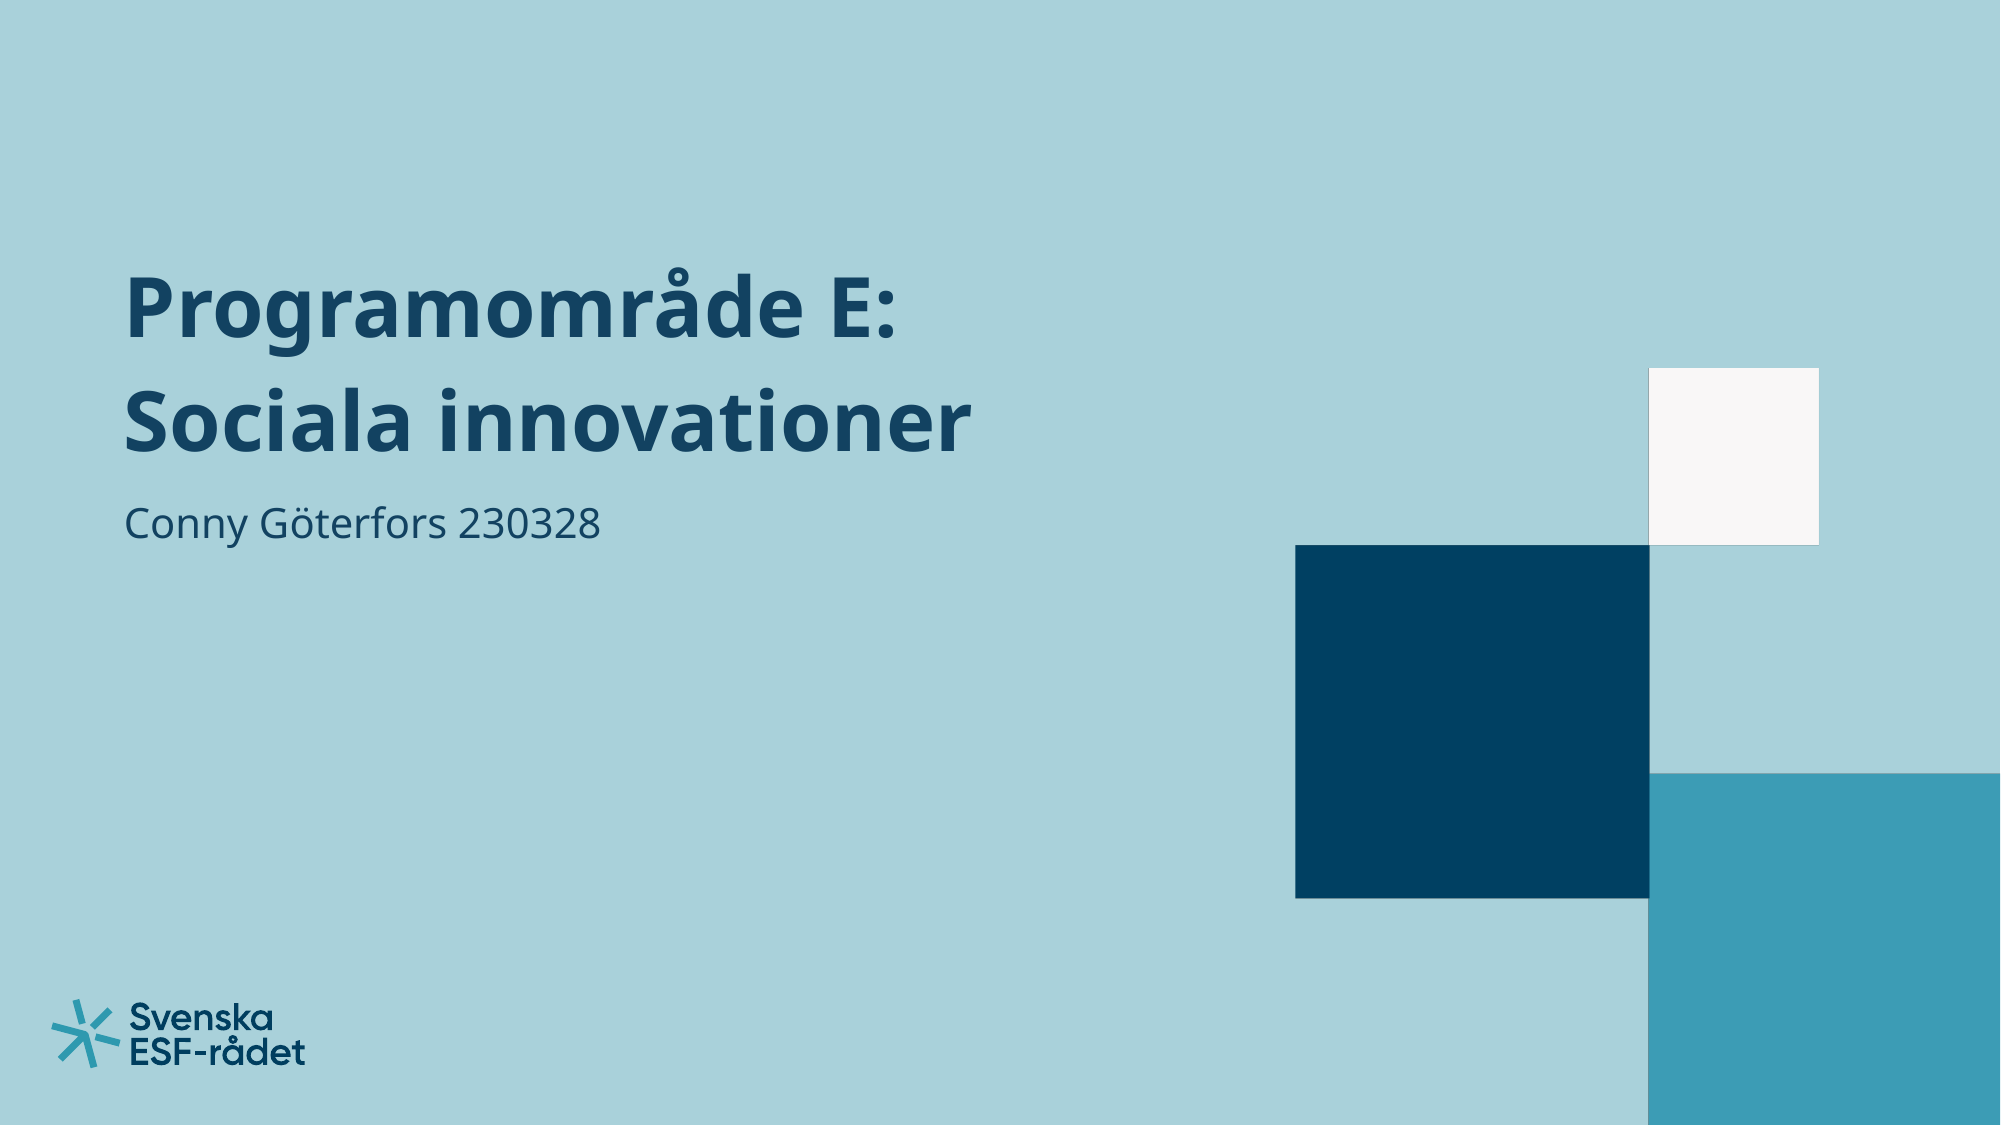

# Programområde E: Sociala innovationer
Conny Göterfors 230328